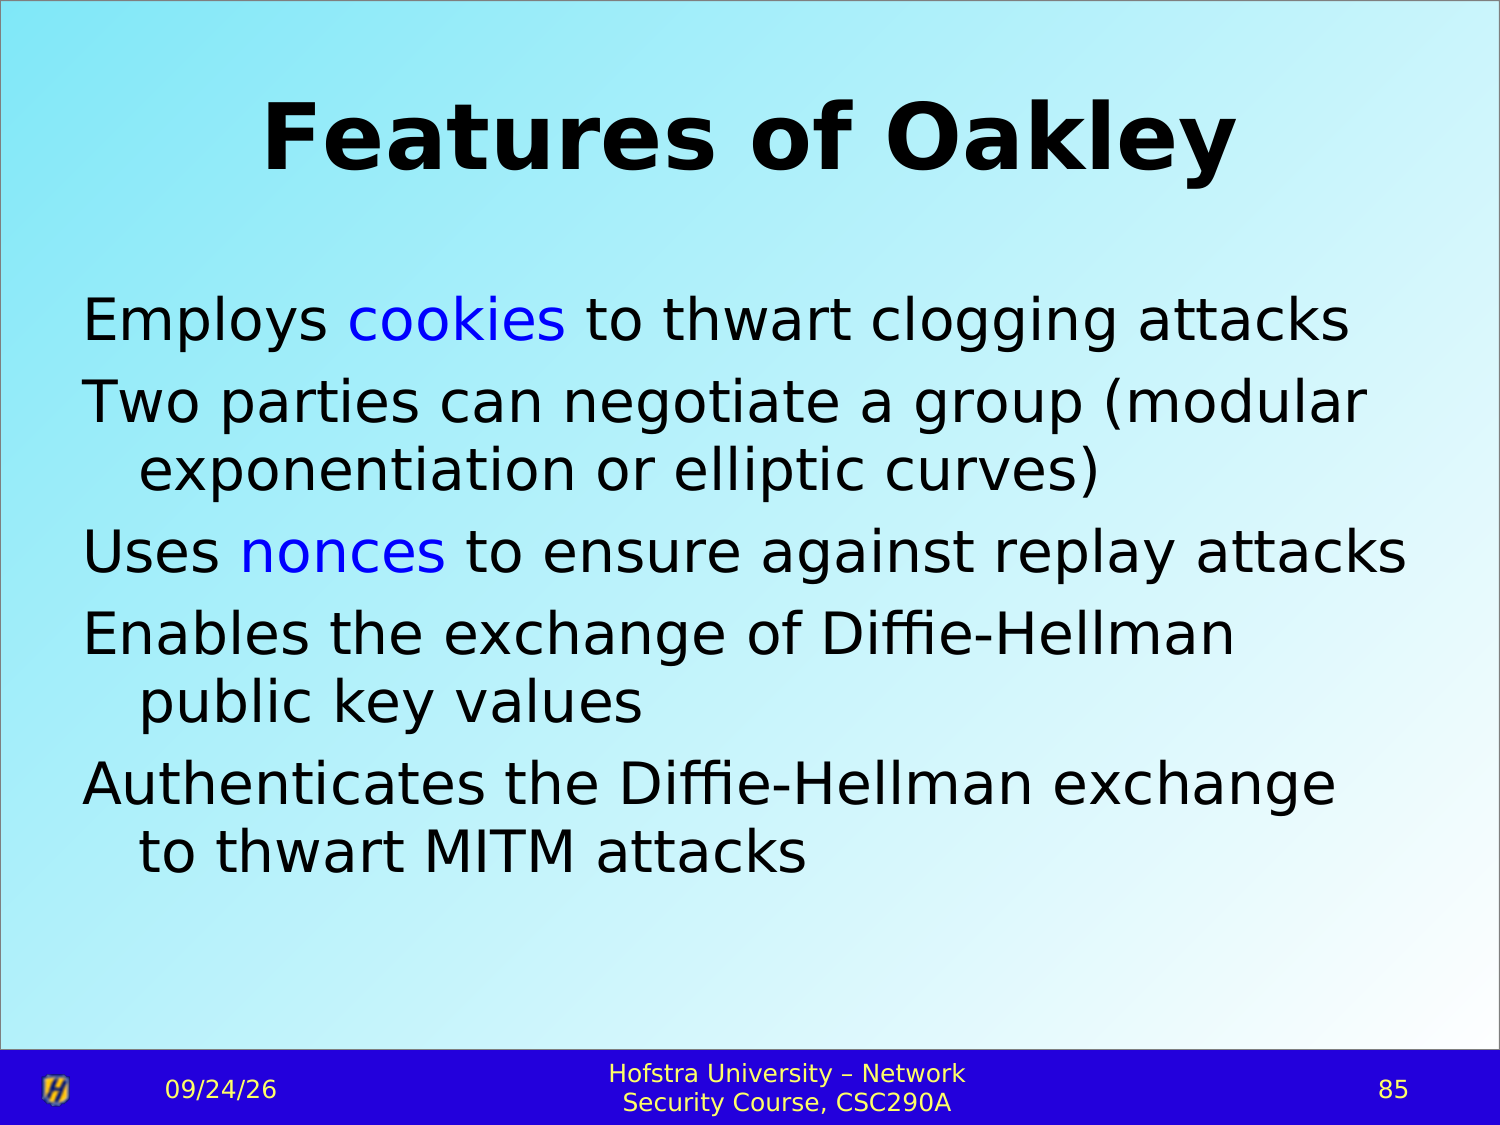

# Features of Oakley
Employs cookies to thwart clogging attacks
Two parties can negotiate a group (modular exponentiation or elliptic curves)
Uses nonces to ensure against replay attacks
Enables the exchange of Diffie-Hellman public key values
Authenticates the Diffie-Hellman exchange to thwart MITM attacks
85